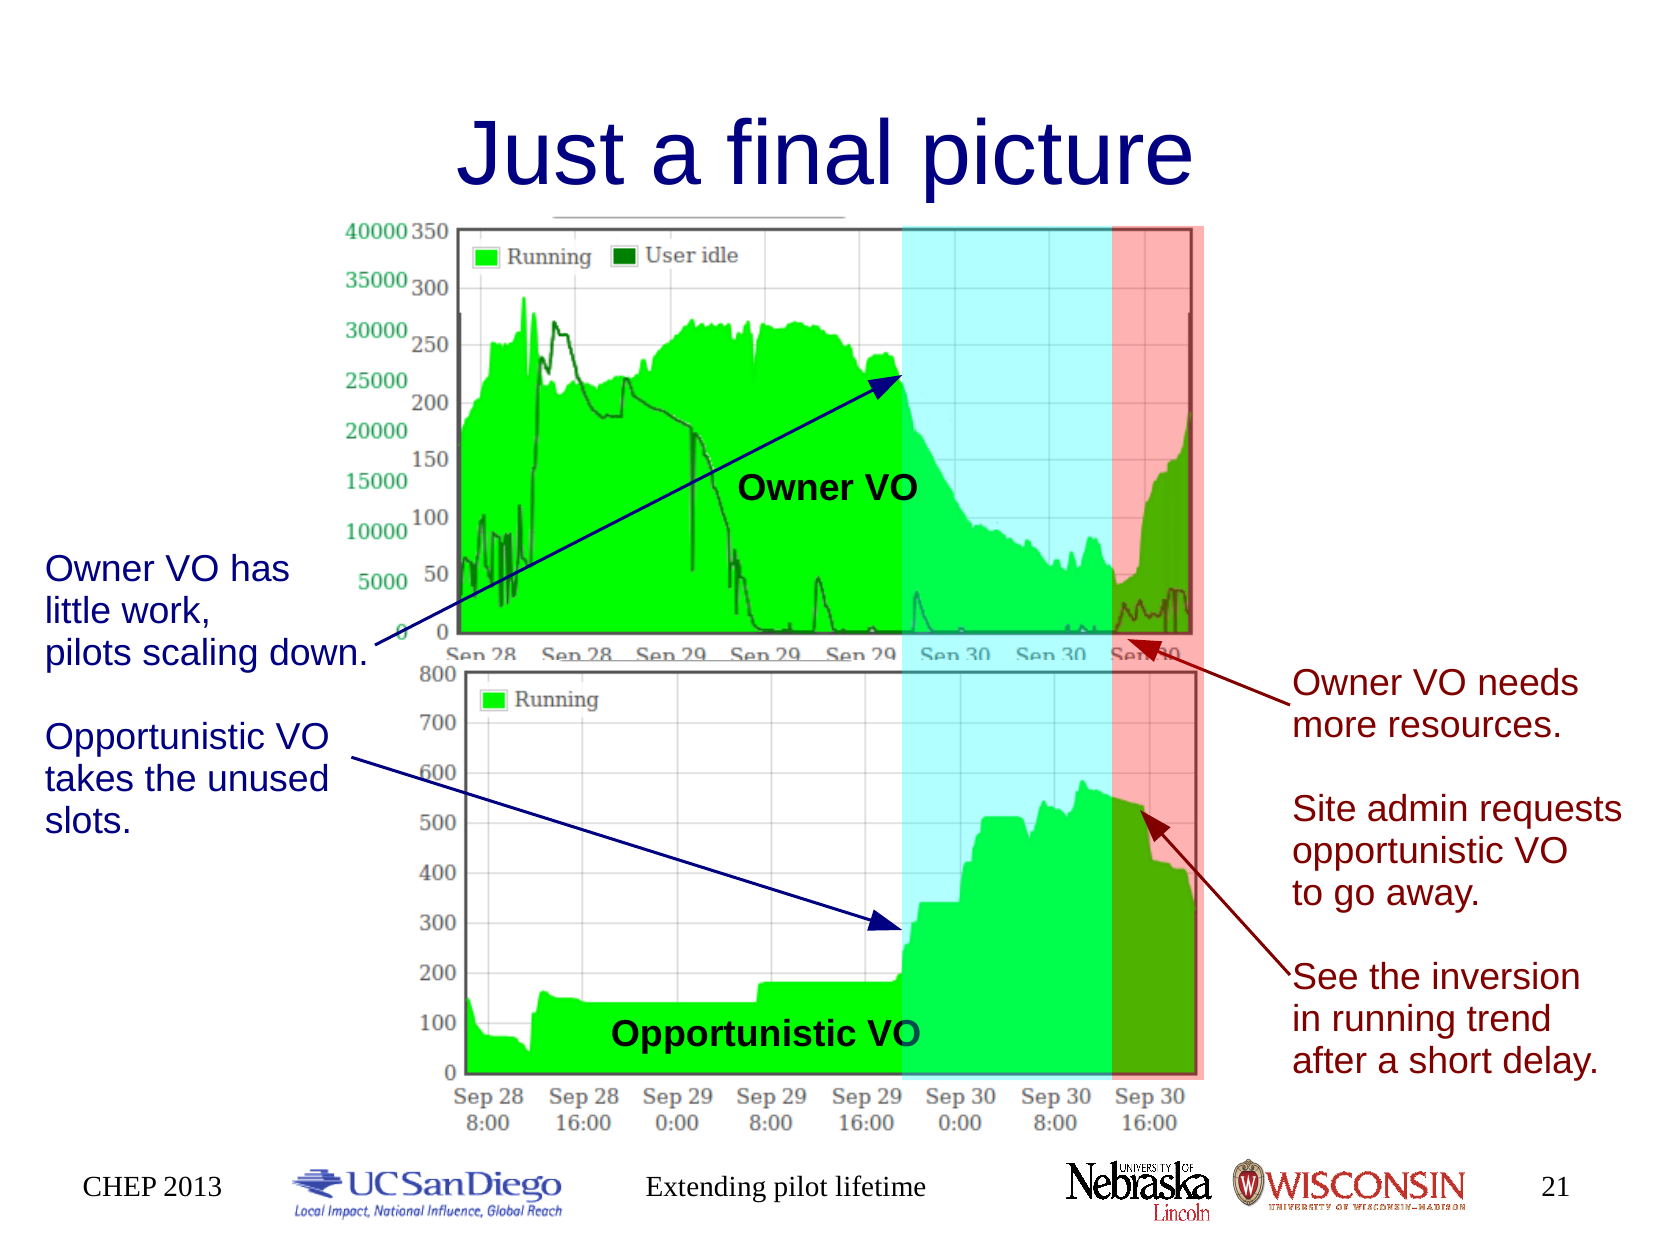

# Just a final picture
Owner VO
Owner VO has
little work,
pilots scaling down.
Opportunistic VO
takes the unused
slots.
Owner VO needs
more resources.
Site admin requests
opportunistic VO
to go away.
See the inversion
in running trend
after a short delay.
Opportunistic VO
CHEP 2013
Extending pilot lifetime
21